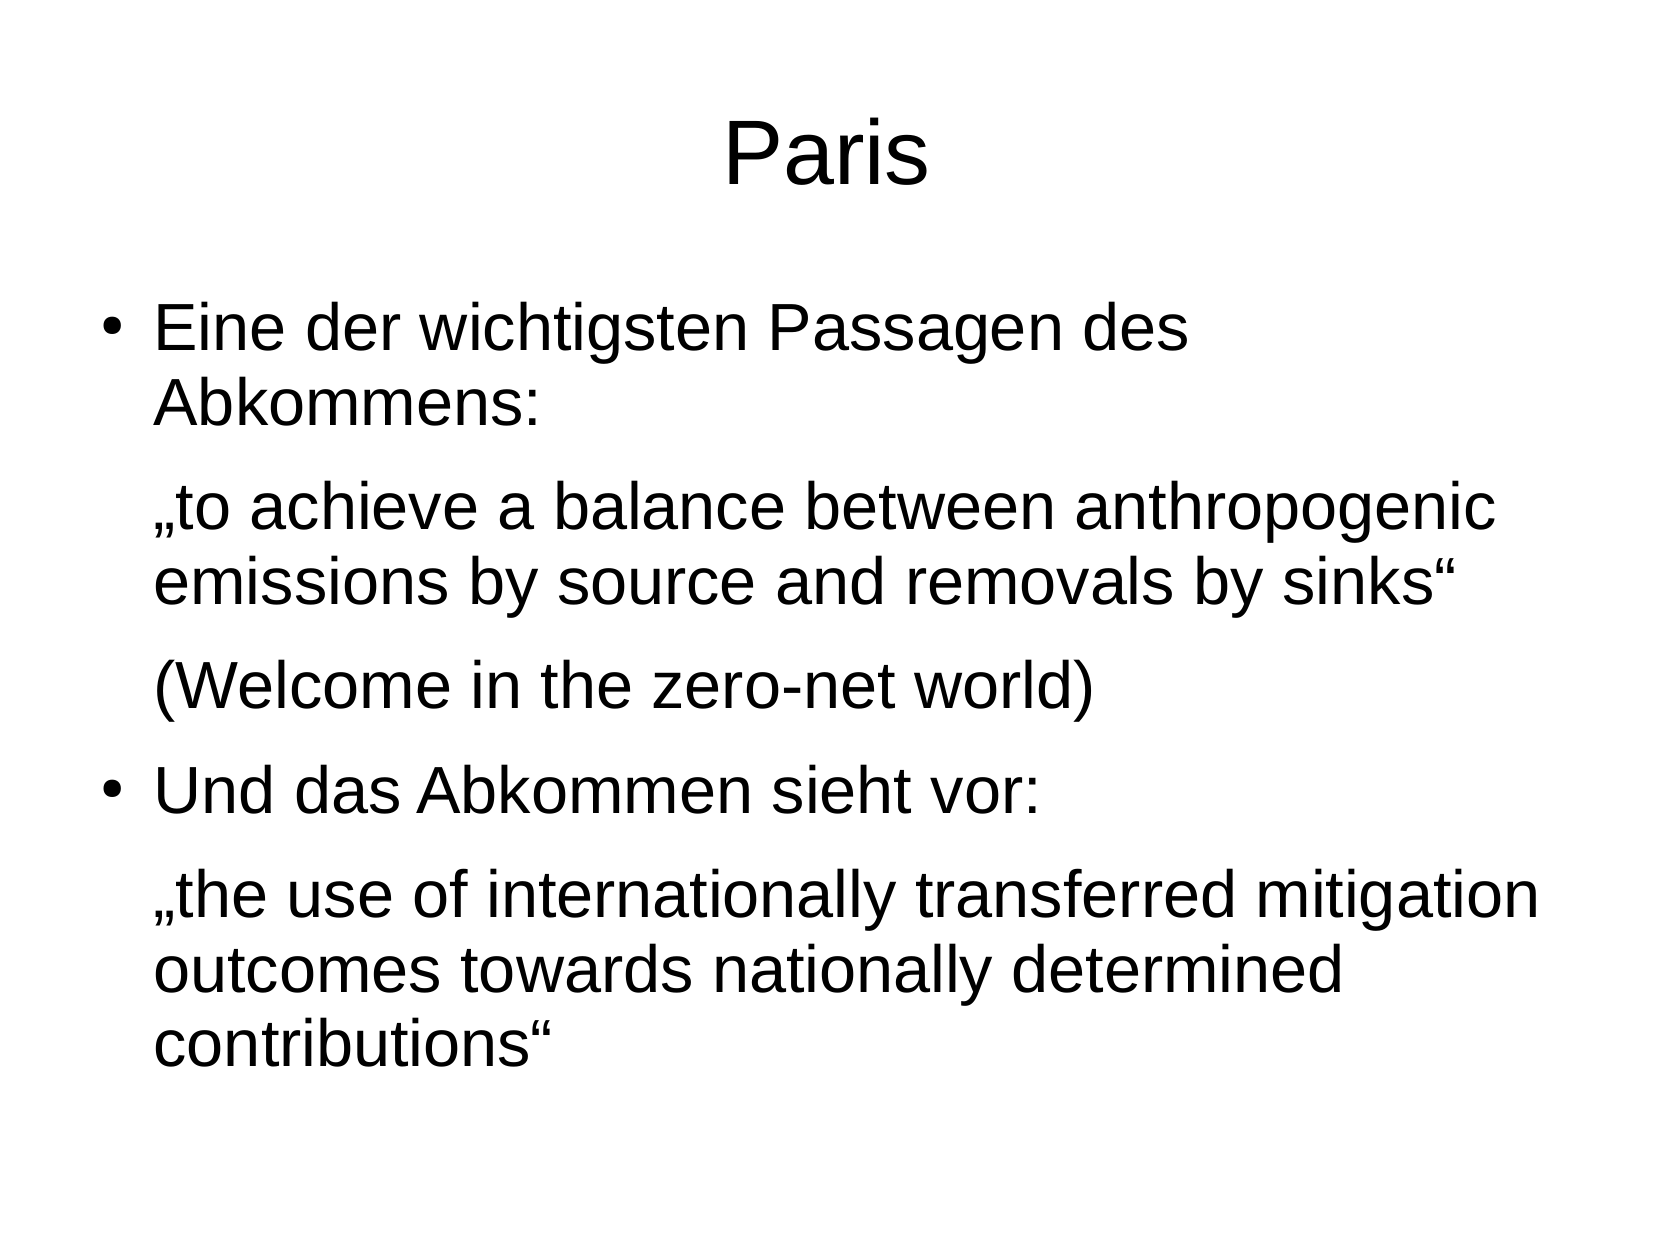

# Paris
Eine der wichtigsten Passagen des Abkommens:
„to achieve a balance between anthropogenic emissions by source and removals by sinks“
(Welcome in the zero-net world)
Und das Abkommen sieht vor:
„the use of internationally transferred mitigation outcomes towards nationally determined contributions“